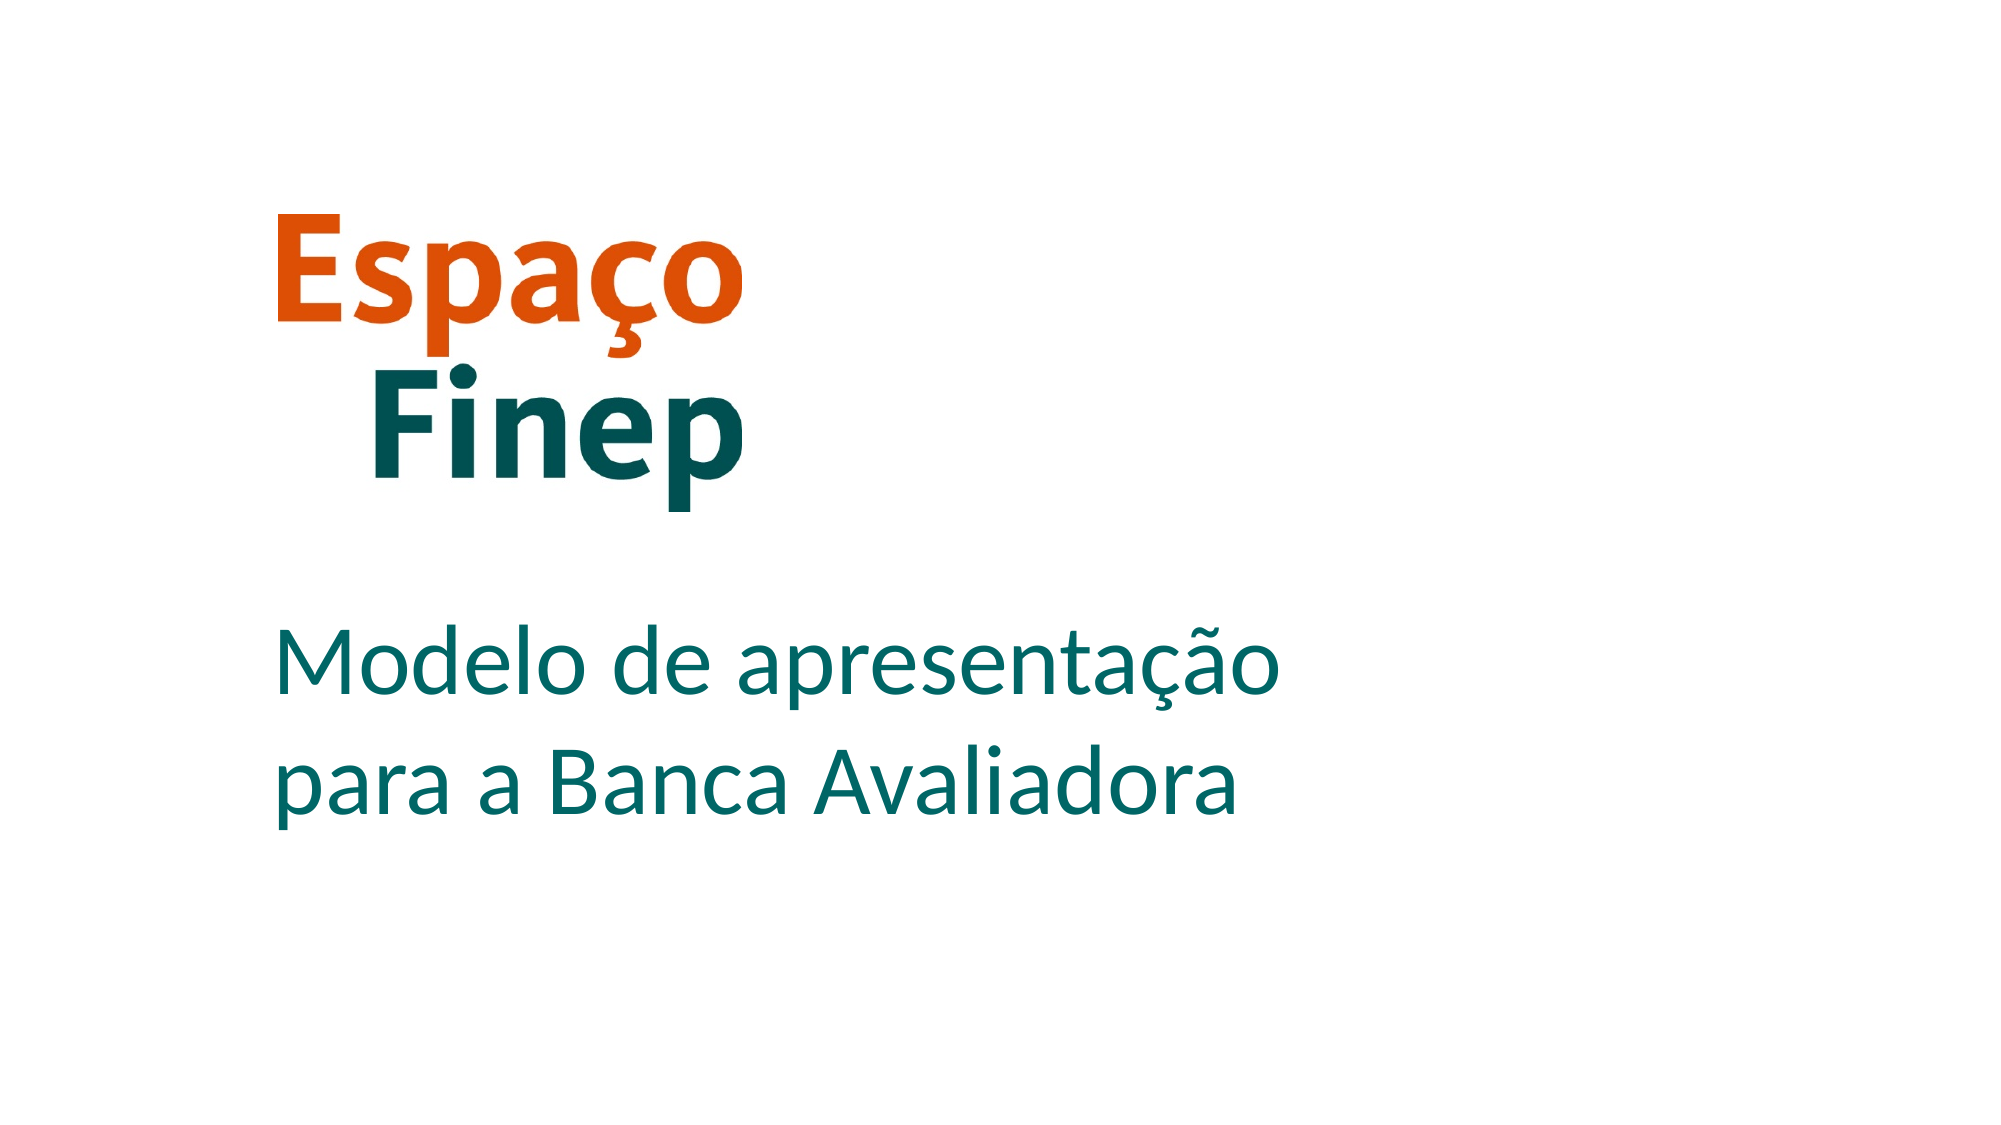

Modelo de apresentação para a Banca Avaliadora
Obs.: a quantidade de slides e sua ordem poderão ser alterados a critério da empresa desde que TODO o conteúdo deste modelo seja incluído na apresentação
e que seja adequado ao tempo máximo de 15 minutos.
Modelo de apresentação para a Banca Avaliadora